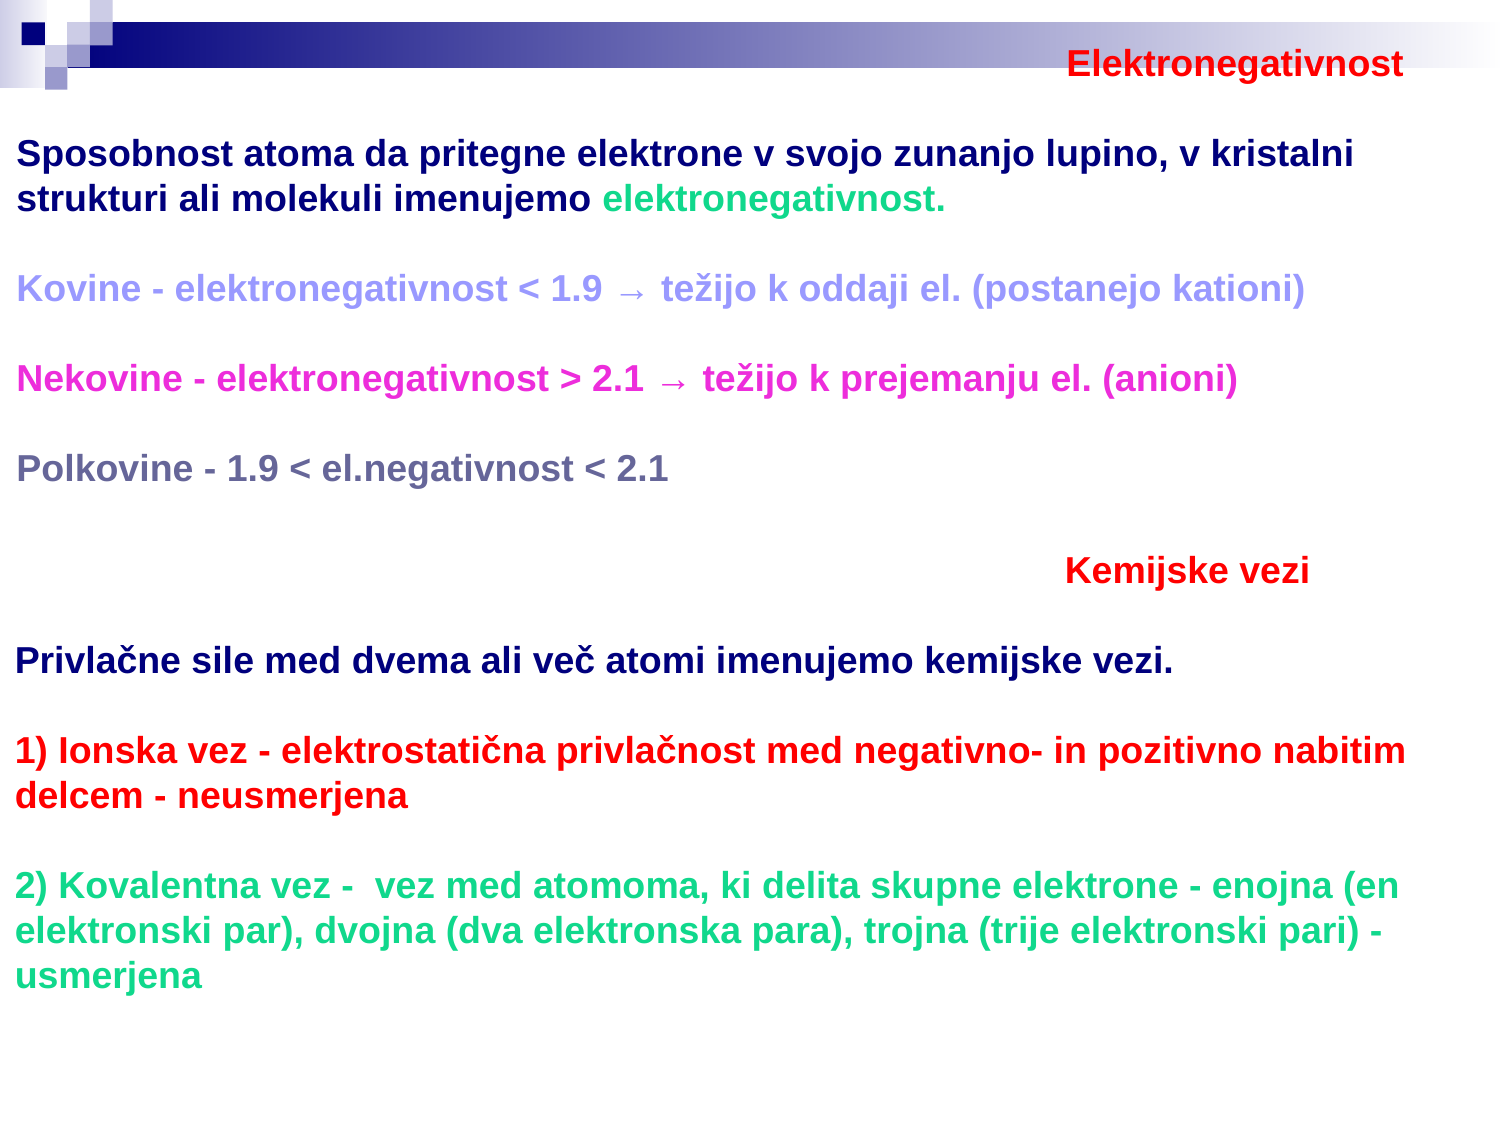

Elektronegativnost
Sposobnost atoma da pritegne elektrone v svojo zunanjo lupino, v kristalni strukturi ali molekuli imenujemo elektronegativnost.
Kovine - elektronegativnost < 1.9 → težijo k oddaji el. (postanejo kationi)
Nekovine - elektronegativnost > 2.1 → težijo k prejemanju el. (anioni)
Polkovine - 1.9 < el.negativnost < 2.1
							Kemijske vezi
Privlačne sile med dvema ali več atomi imenujemo kemijske vezi.
1) Ionska vez - elektrostatična privlačnost med negativno- in pozitivno nabitim delcem - neusmerjena
2) Kovalentna vez - vez med atomoma, ki delita skupne elektrone - enojna (en elektronski par), dvojna (dva elektronska para), trojna (trije elektronski pari) - usmerjena